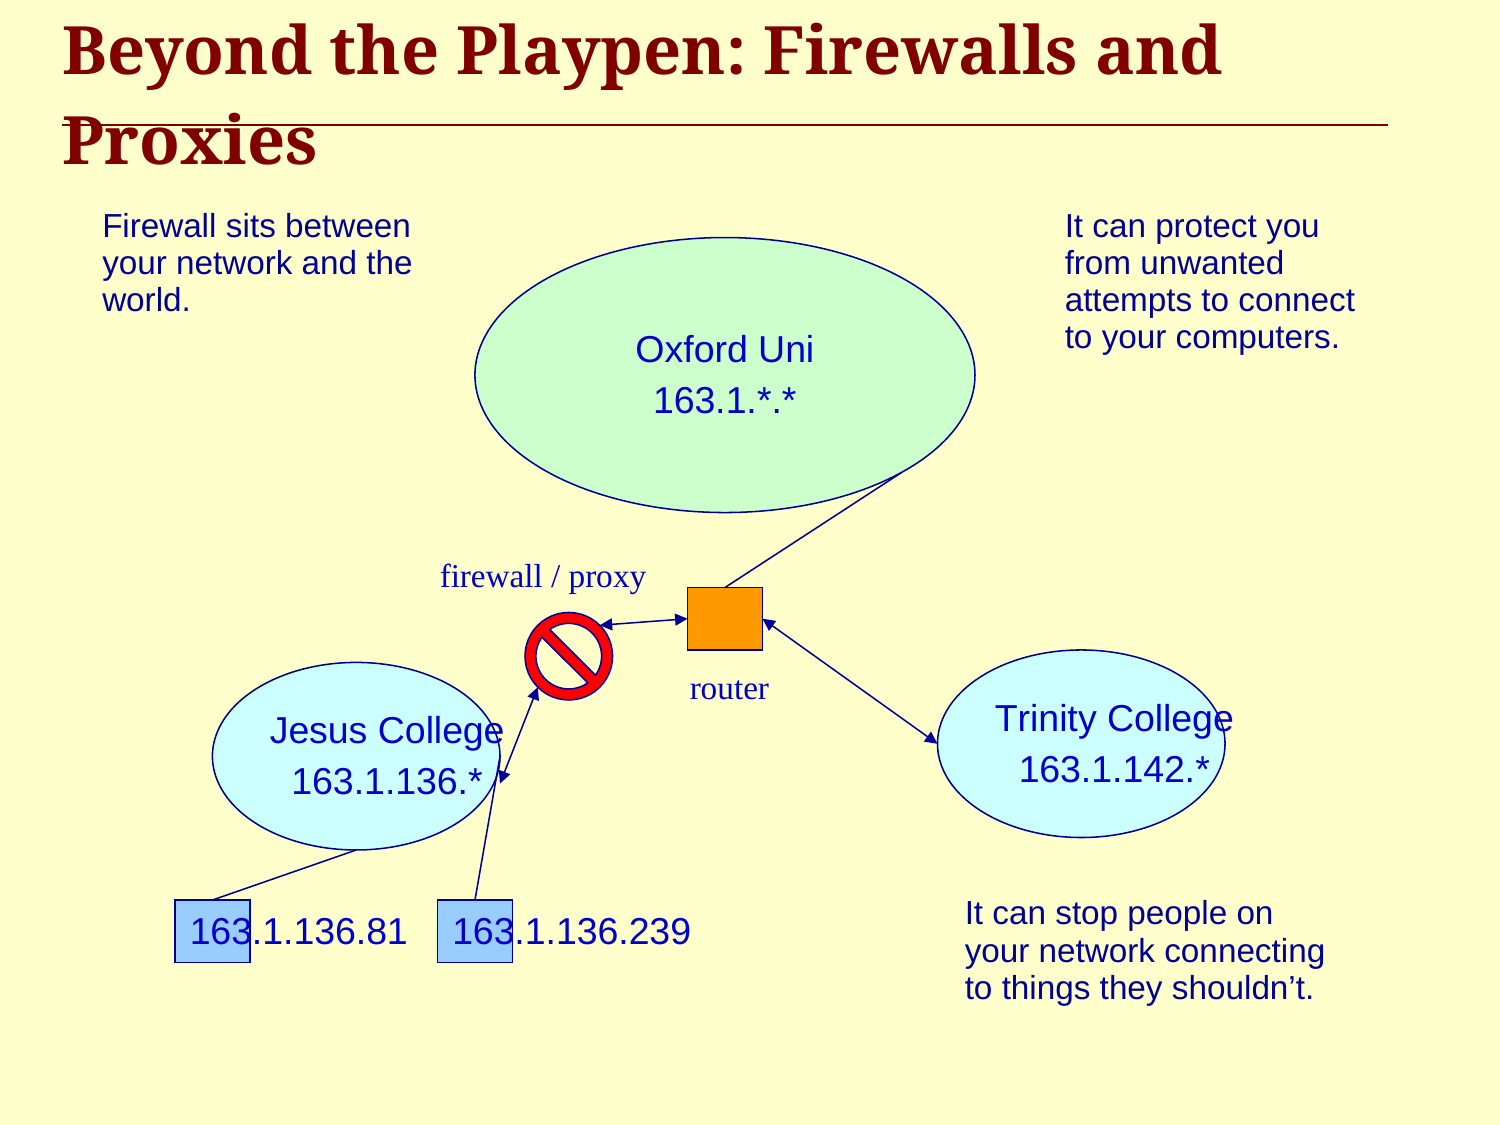

# Beyond the Playpen: Firewalls and Proxies
Firewall sits between your network and the world.
It can protect you from unwanted attempts to connect to your computers.
Oxford Uni
163.1.*.*
firewall / proxy
Trinity College
163.1.142.*
Jesus College
163.1.136.*
router
It can stop people on your network connecting to things they shouldn’t.
163.1.136.81
163.1.136.239